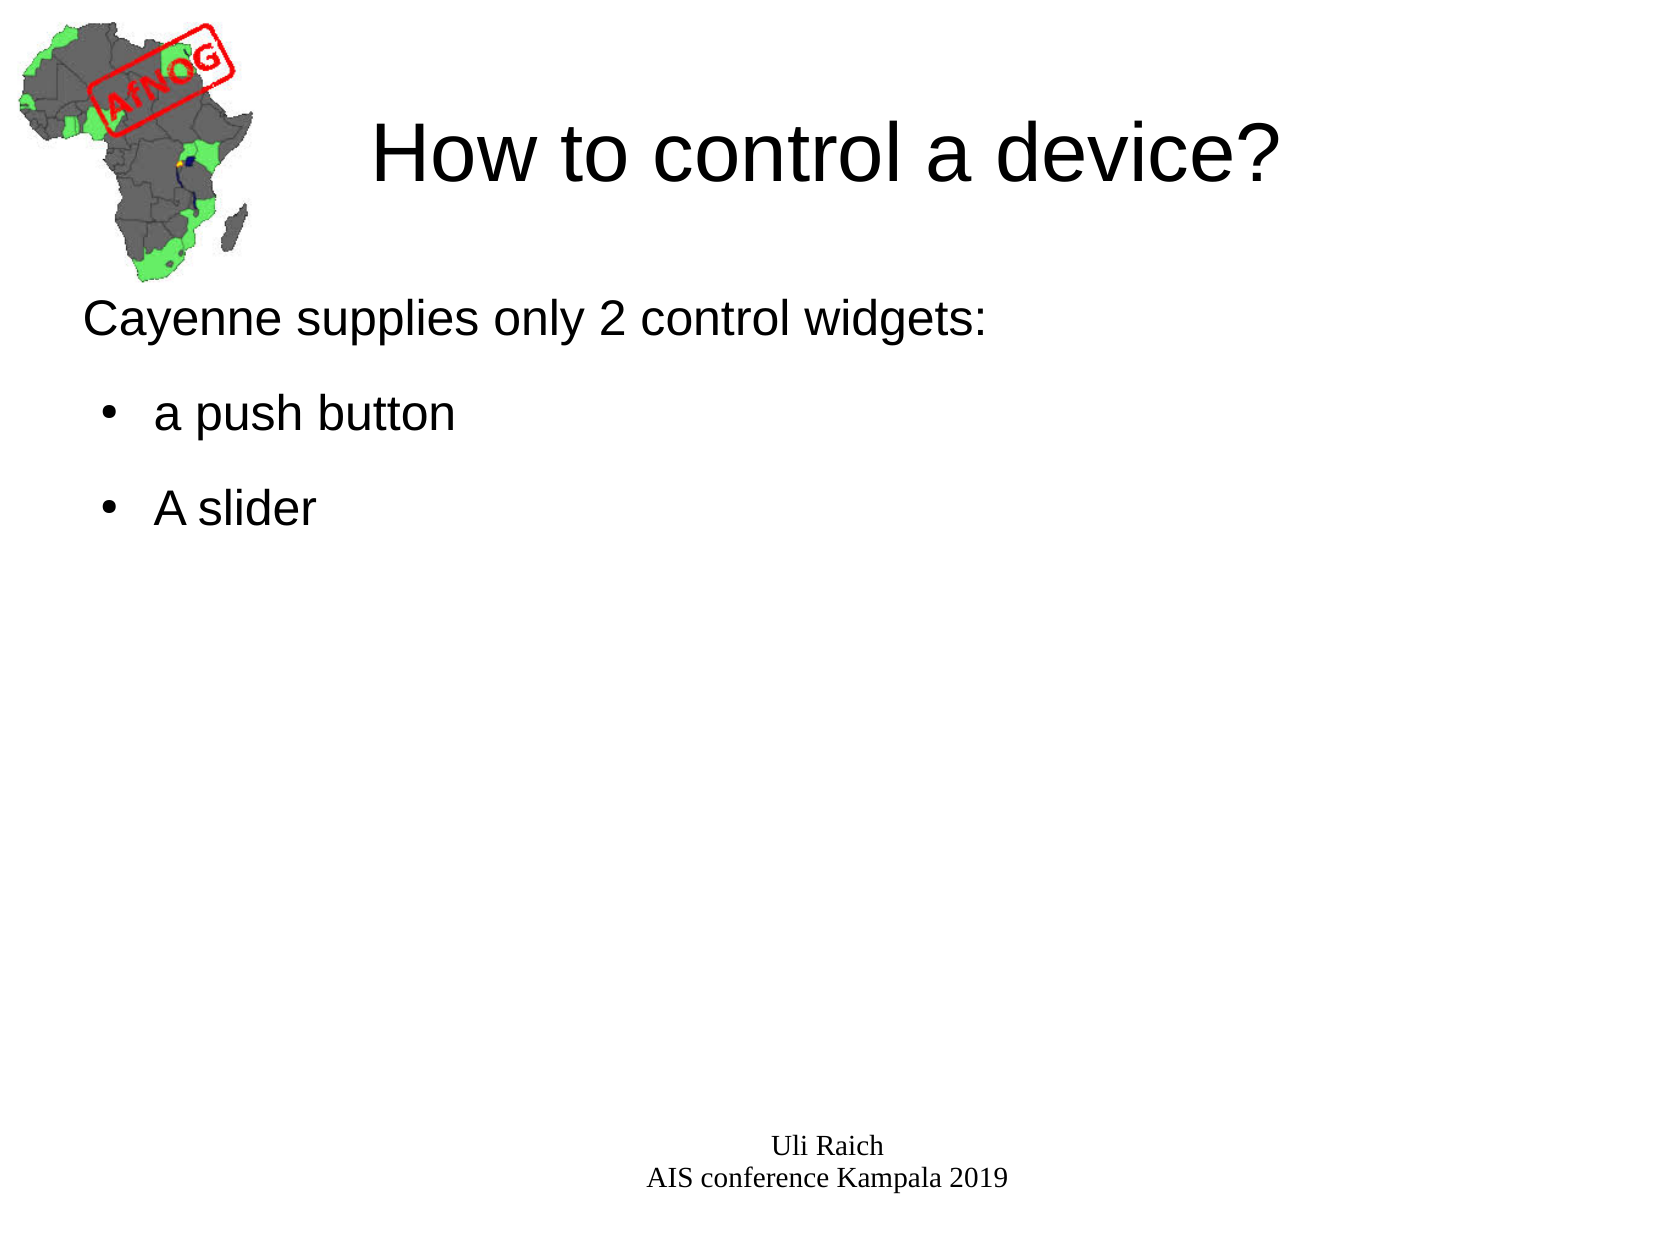

# How to control a device?
Cayenne supplies only 2 control widgets:
a push button
A slider